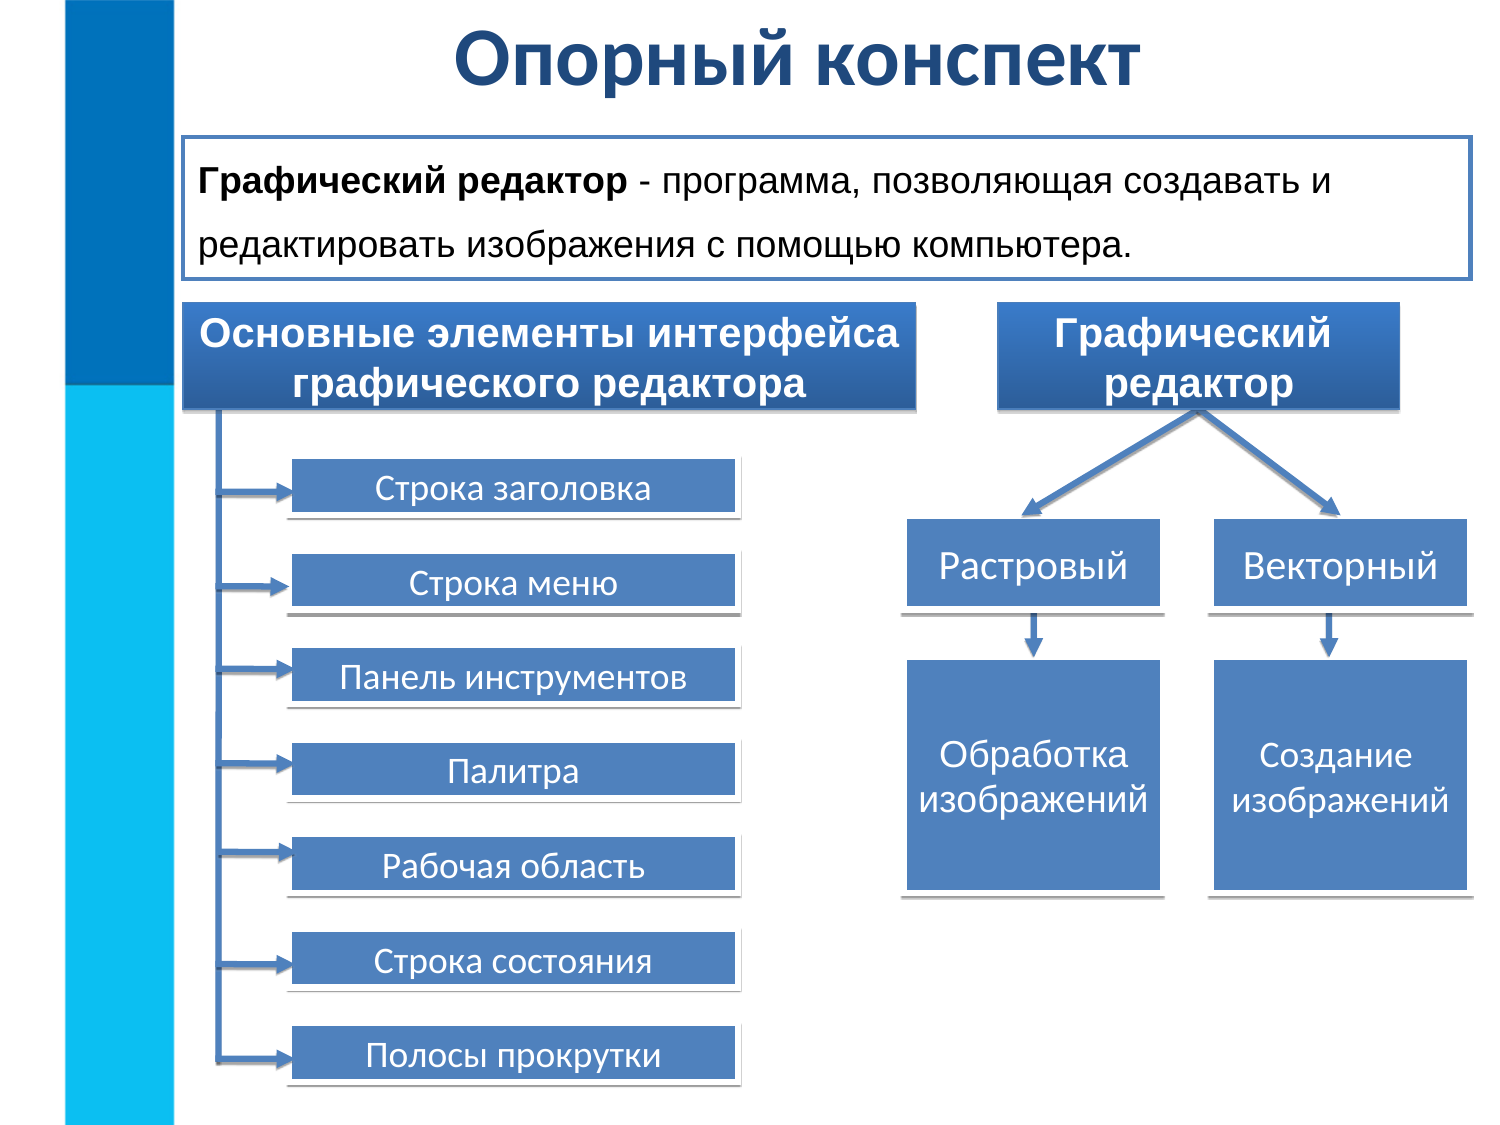

Опорный конспект
Графический редактор - программа, позволяющая создавать и
редактировать изображения с помощью компьютера.
Основные элементы интерфейса
графического редактора
Графический
редактор
Строка заголовка
Растровый
Векторный
Строка меню
Панель инструментов
Обработка
изображений
Создание
изображений
Палитра
Рабочая область
Строка состояния
Полосы прокрутки